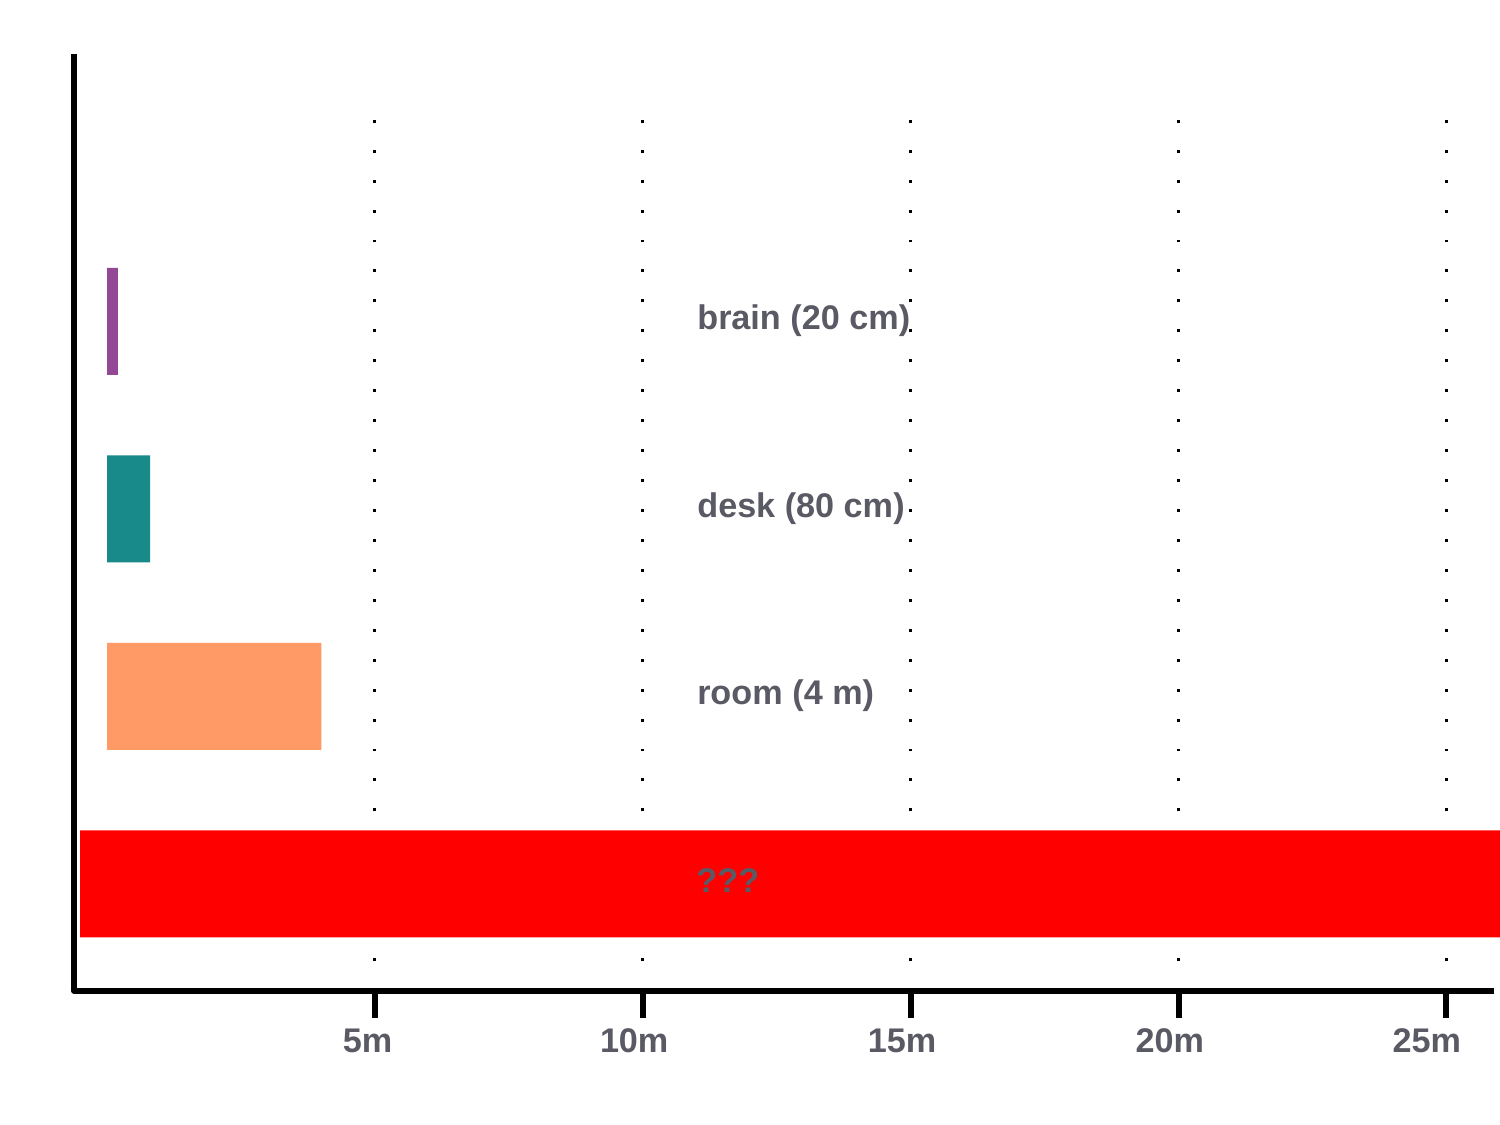

brain (20 cm)
desk (80 cm)
room (4 m)
???
5m
10m
15m
20m
25m